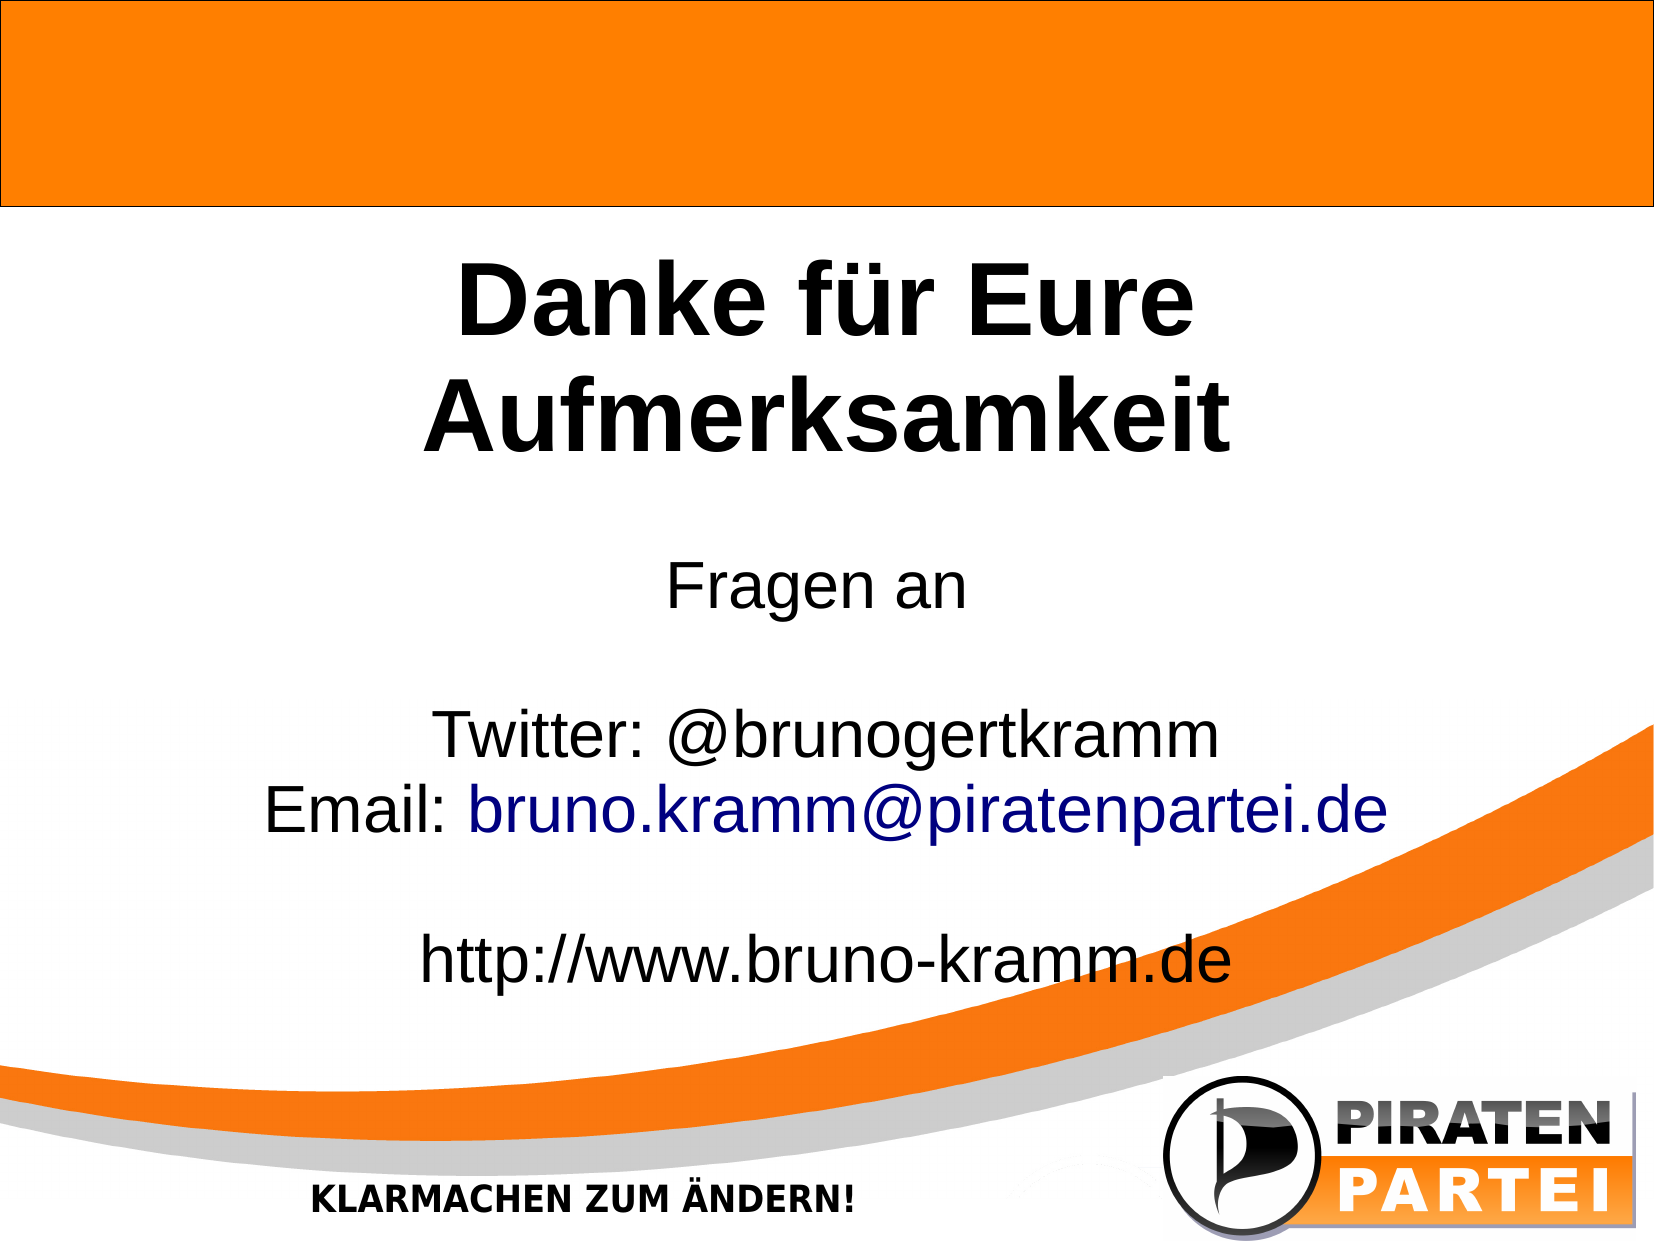

#
Danke für Eure Aufmerksamkeit
Fragen an
Twitter: @brunogertkramm
Email: bruno.kramm@piratenpartei.de
http://www.bruno-kramm.de